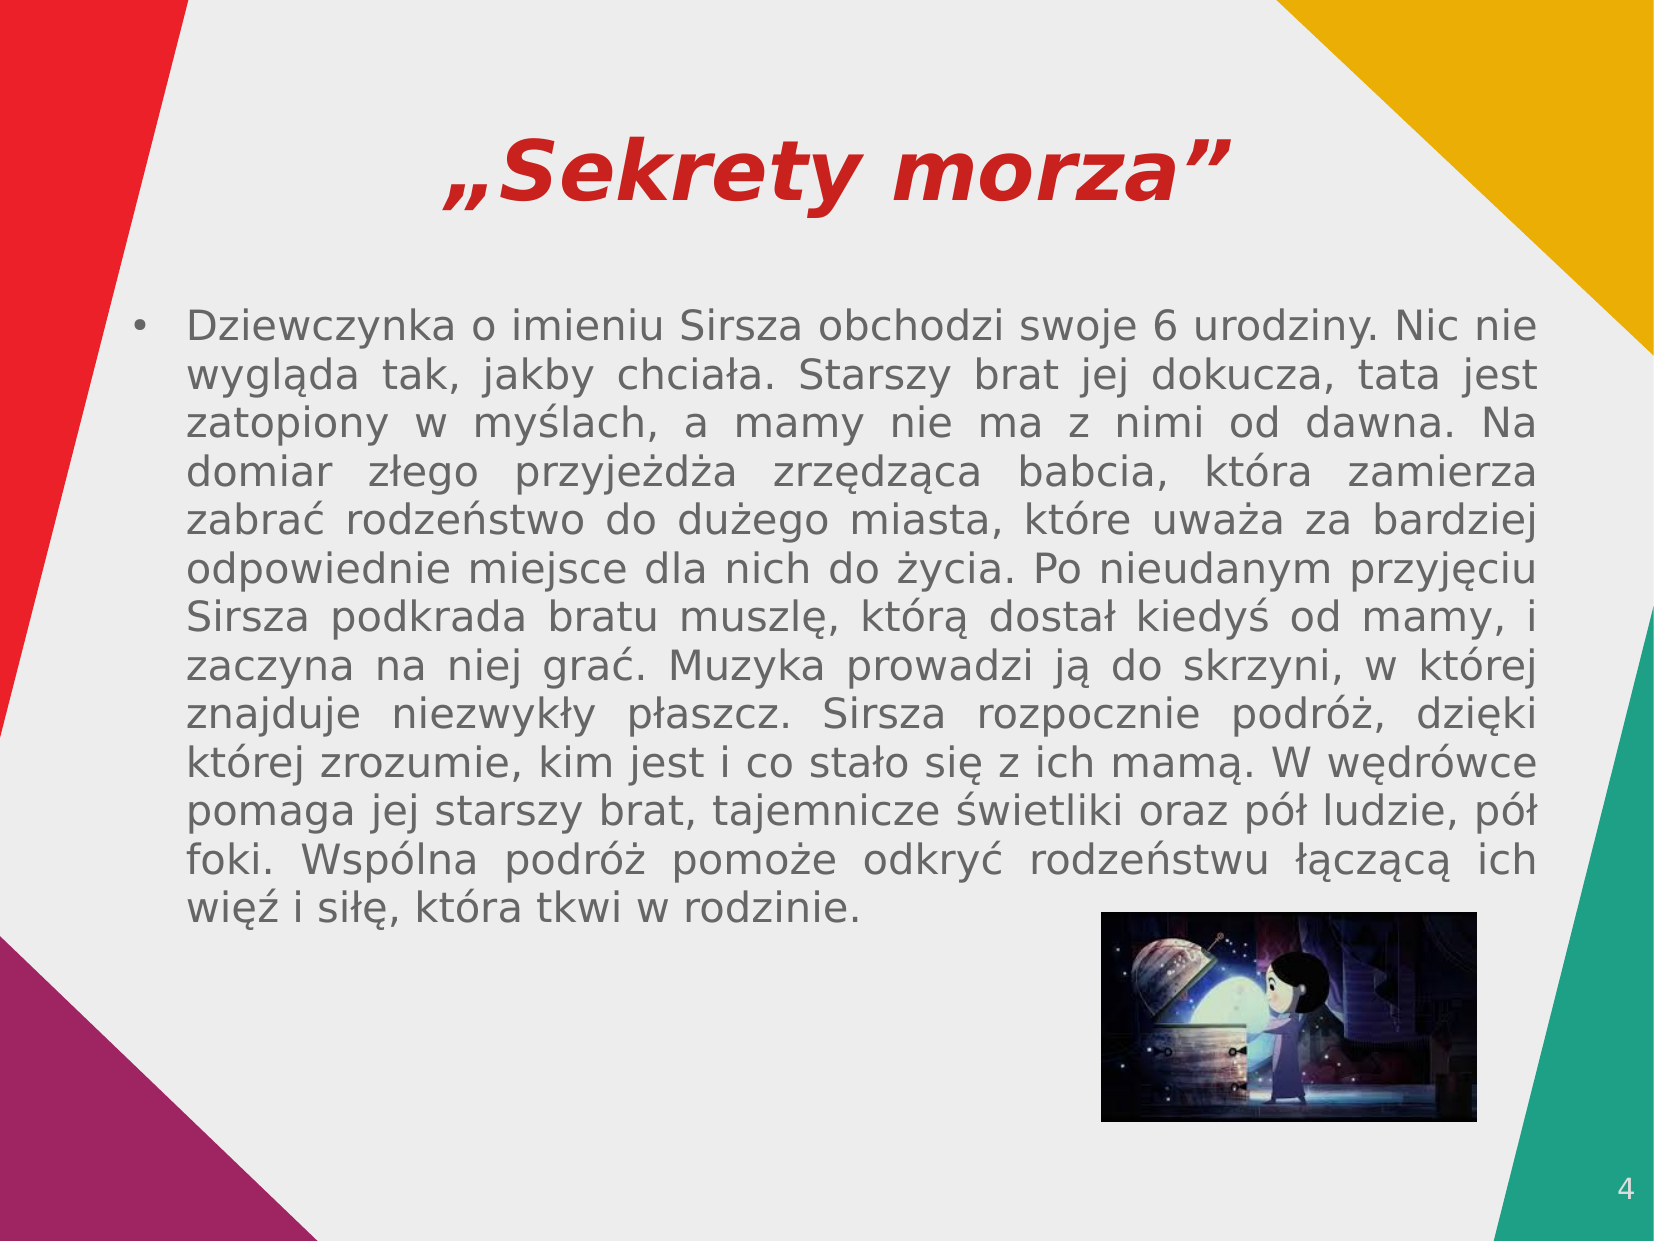

# „Sekrety morza”
Dziewczynka o imieniu Sirsza obchodzi swoje 6 urodziny. Nic nie wygląda tak, jakby chciała. Starszy brat jej dokucza, tata jest zatopiony w myślach, a mamy nie ma z nimi od dawna. Na domiar złego przyjeżdża zrzędząca babcia, która zamierza zabrać rodzeństwo do dużego miasta, które uważa za bardziej odpowiednie miejsce dla nich do życia. Po nieudanym przyjęciu Sirsza podkrada bratu muszlę, którą dostał kiedyś od mamy, i zaczyna na niej grać. Muzyka prowadzi ją do skrzyni, w której znajduje niezwykły płaszcz. Sirsza rozpocznie podróż, dzięki której zrozumie, kim jest i co stało się z ich mamą. W wędrówce pomaga jej starszy brat, tajemnicze świetliki oraz pół ludzie, pół foki. Wspólna podróż pomoże odkryć rodzeństwu łączącą ich więź i siłę, która tkwi w rodzinie.
4